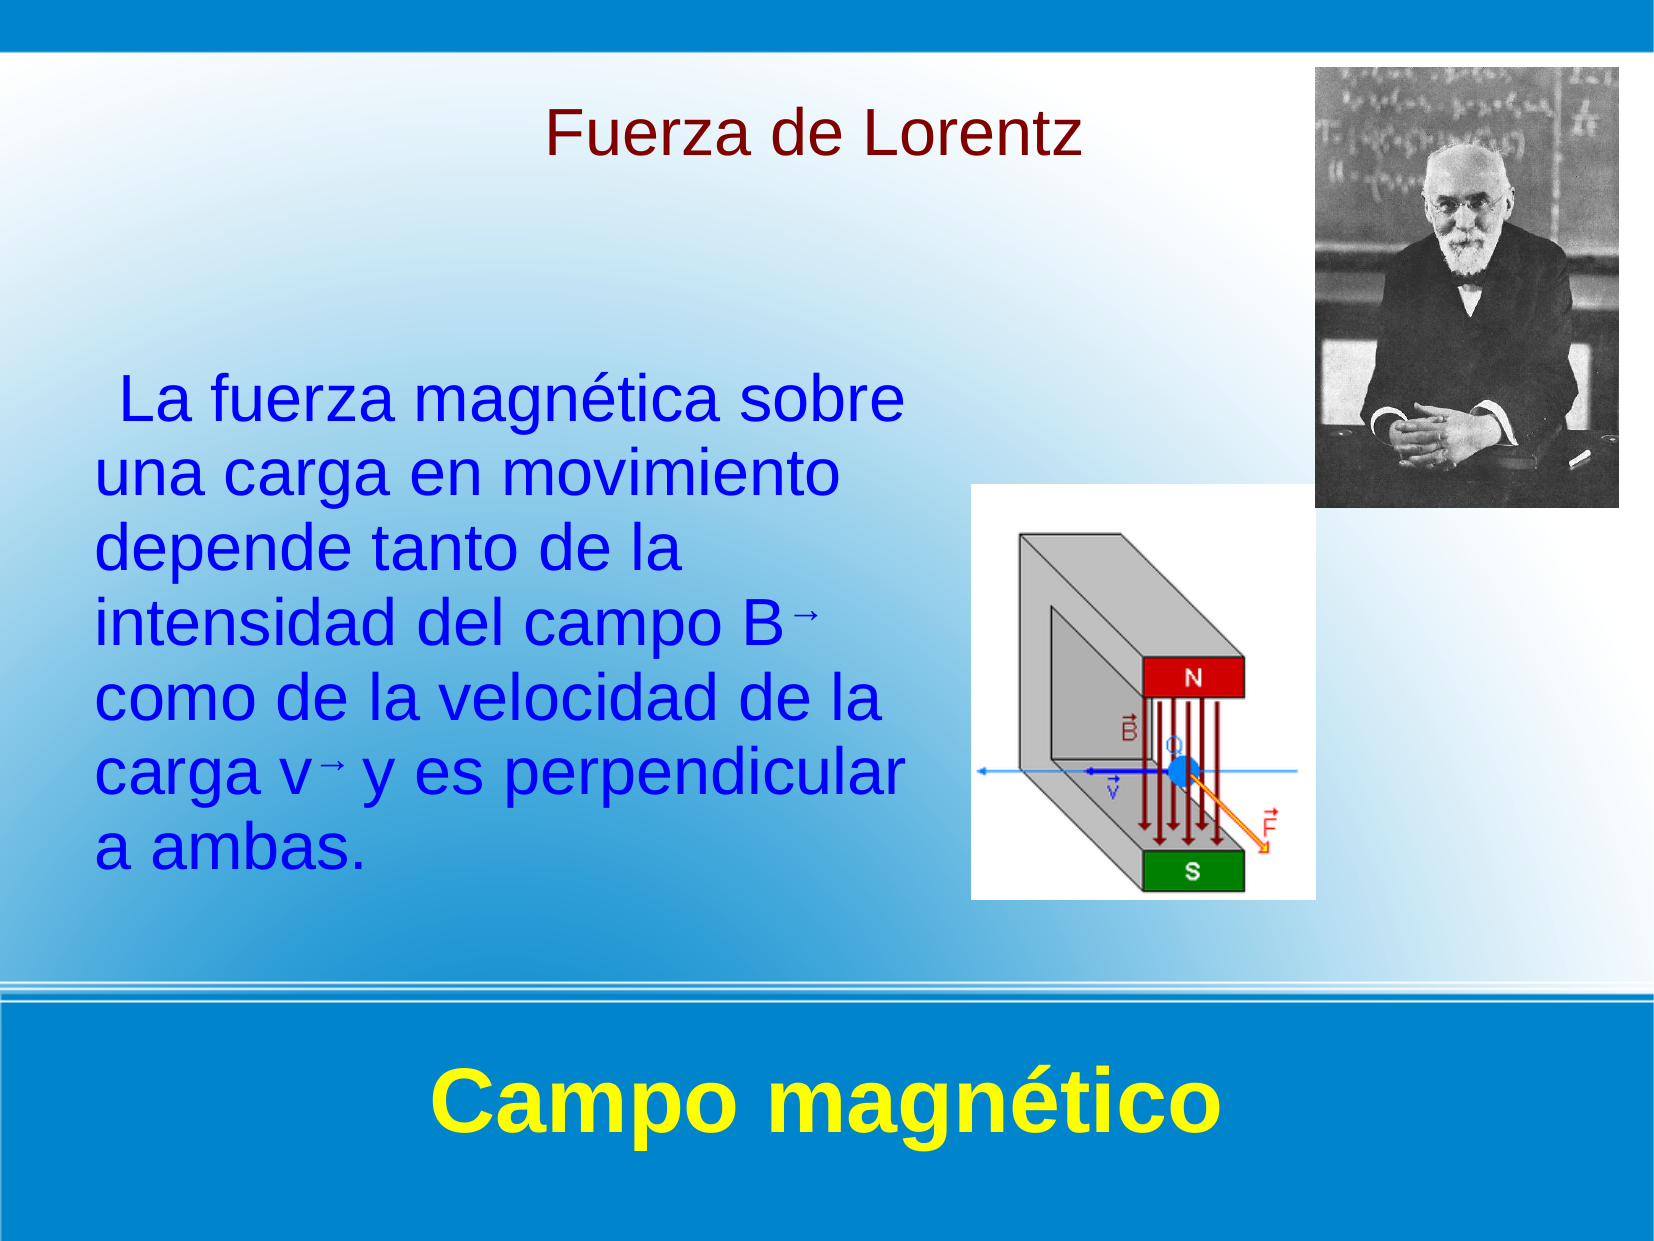

Fuerza de Lorentz
La fuerza magnética sobre una carga en movimiento depende tanto de la intensidad del campo B→ como de la velocidad de la carga v→ y es perpendicular a ambas.
# Campo magnético